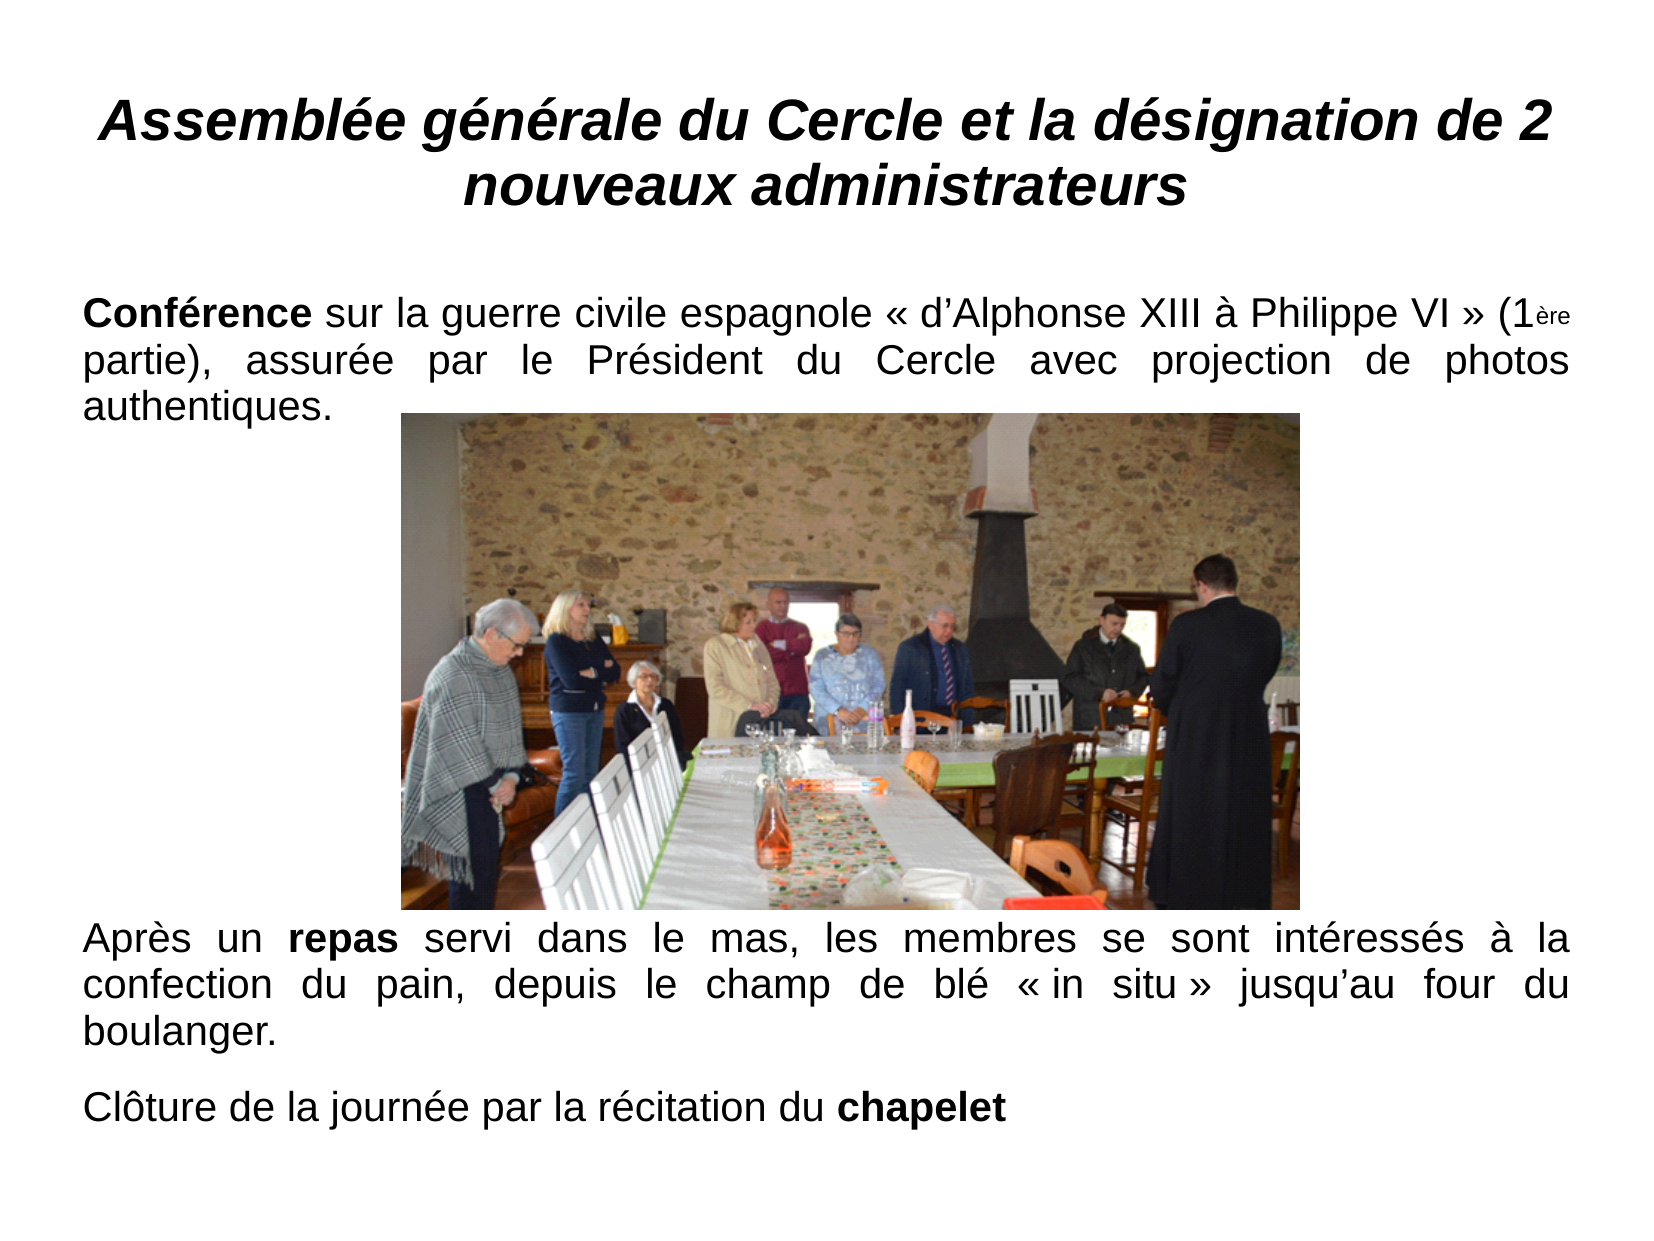

# Assemblée générale du Cercle et la désignation de 2 nouveaux administrateurs
Conférence sur la guerre civile espagnole « d’Alphonse XIII à Philippe VI » (1ère partie), assurée par le Président du Cercle avec projection de photos authentiques.
Après un repas servi dans le mas, les membres se sont intéressés à la confection du pain, depuis le champ de blé « in situ » jusqu’au four du boulanger.
Clôture de la journée par la récitation du chapelet